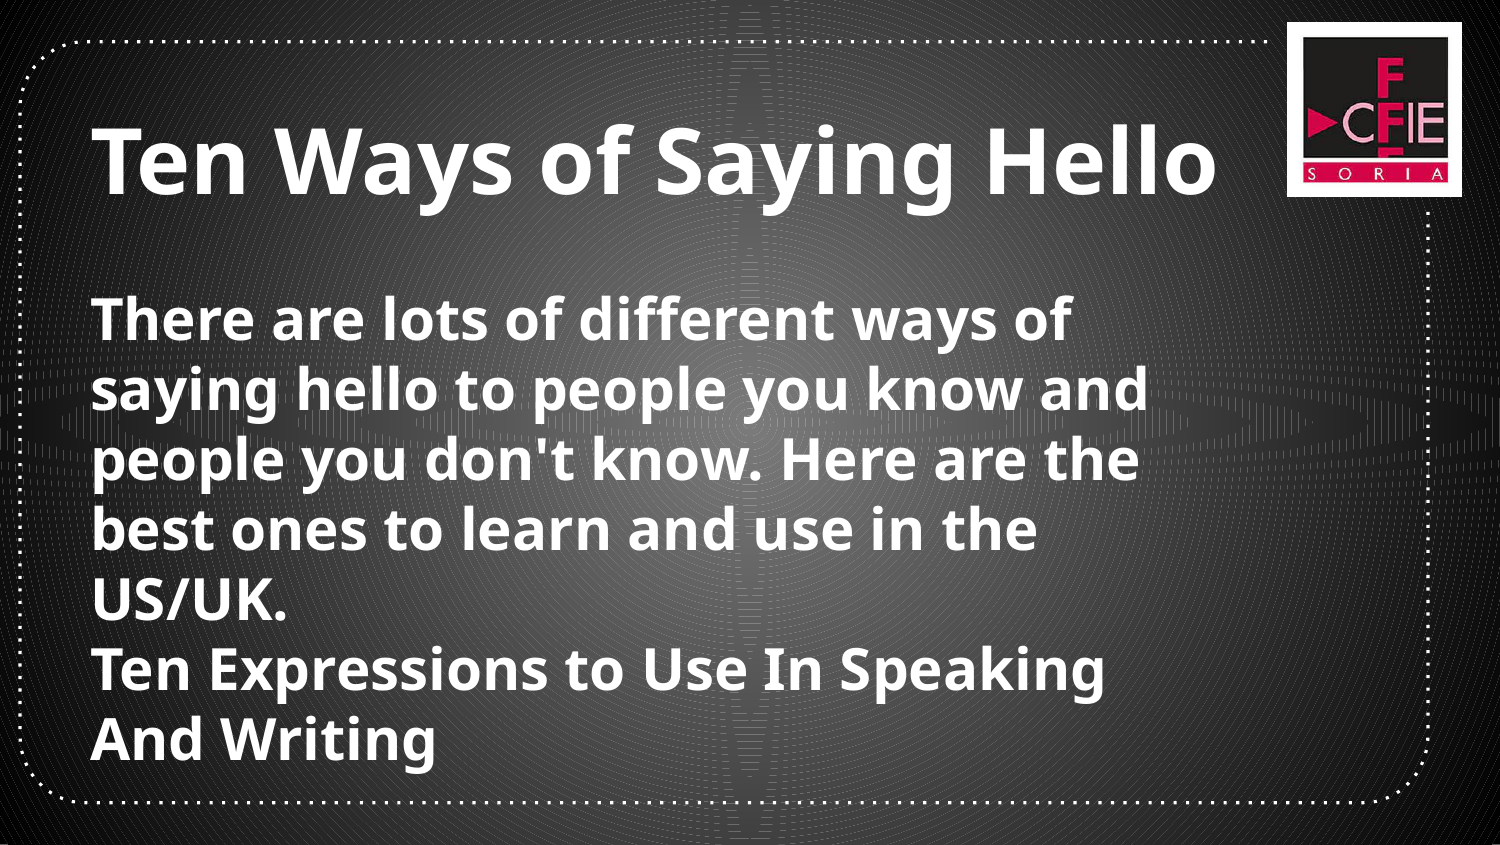

Ten Ways of Saying Hello
There are lots of different ways of saying hello to people you know and people you don't know. Here are the best ones to learn and use in the US/UK.
Ten Expressions to Use In Speaking And Writing